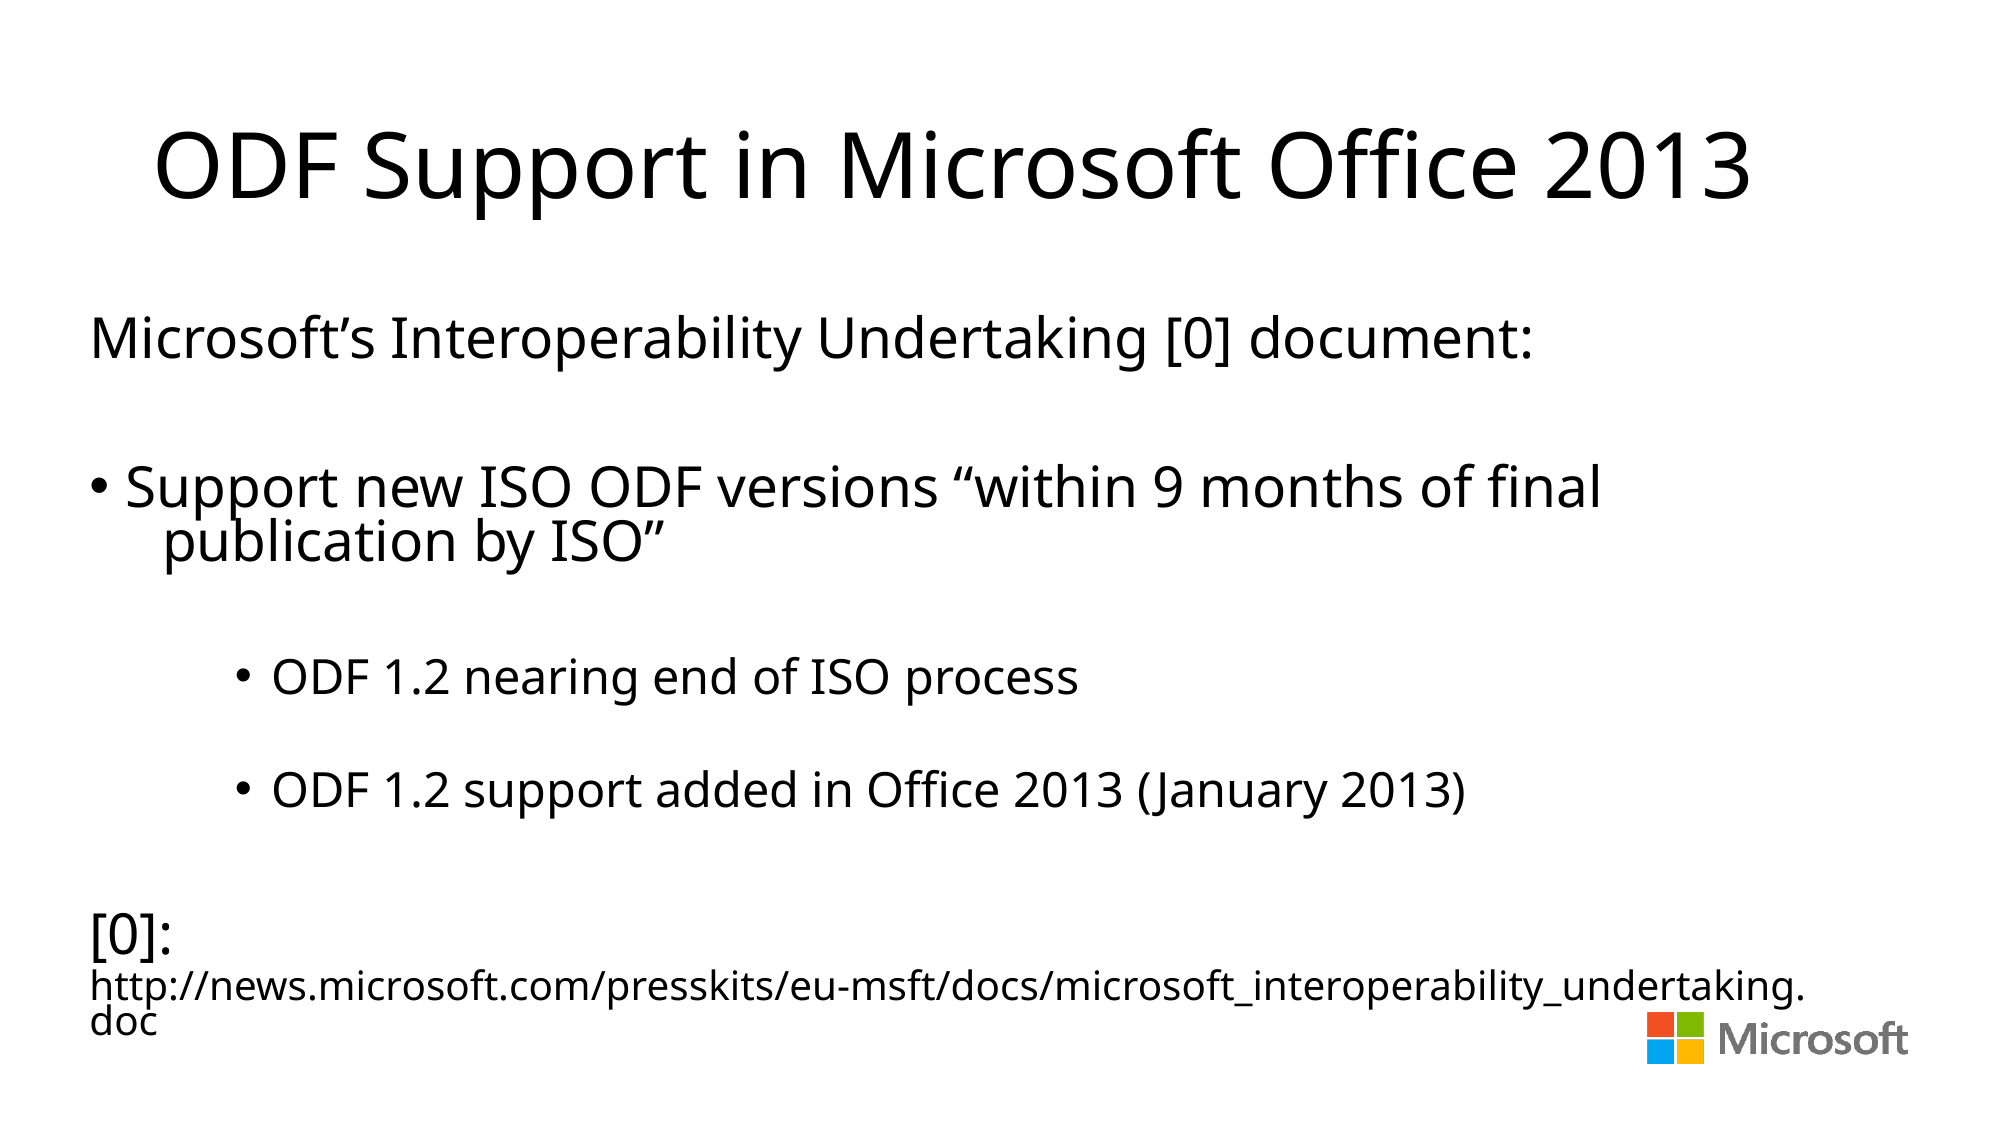

# ODF Support in Microsoft Office 2013
Microsoft’s Interoperability Undertaking [0] document:
Support new ISO ODF versions “within 9 months of final publication by ISO”
ODF 1.2 nearing end of ISO process
ODF 1.2 support added in Office 2013 (January 2013)
[0]: http://news.microsoft.com/presskits/eu-msft/docs/microsoft_interoperability_undertaking.doc